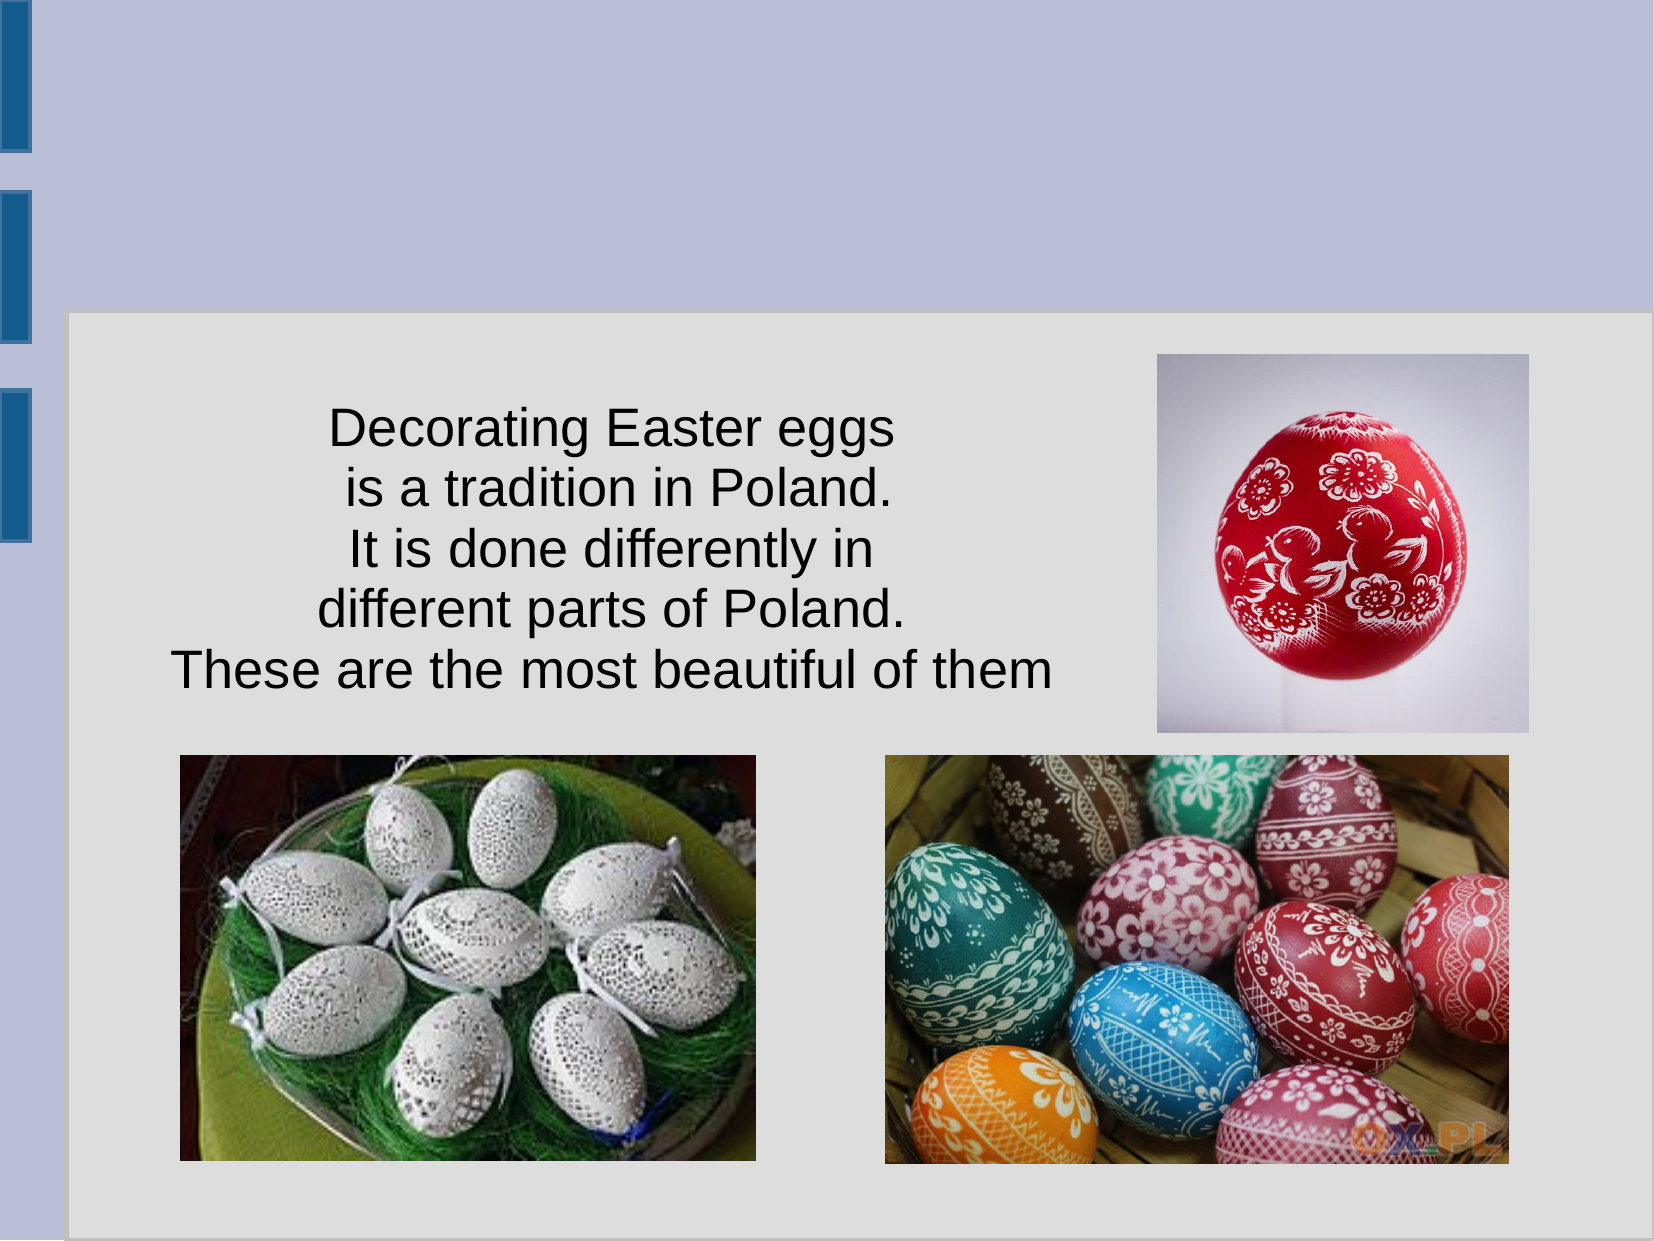

#
Decorating Easter eggs
 is a tradition in Poland.
 It is done differently in
different parts of Poland.
These are the most beautiful of them